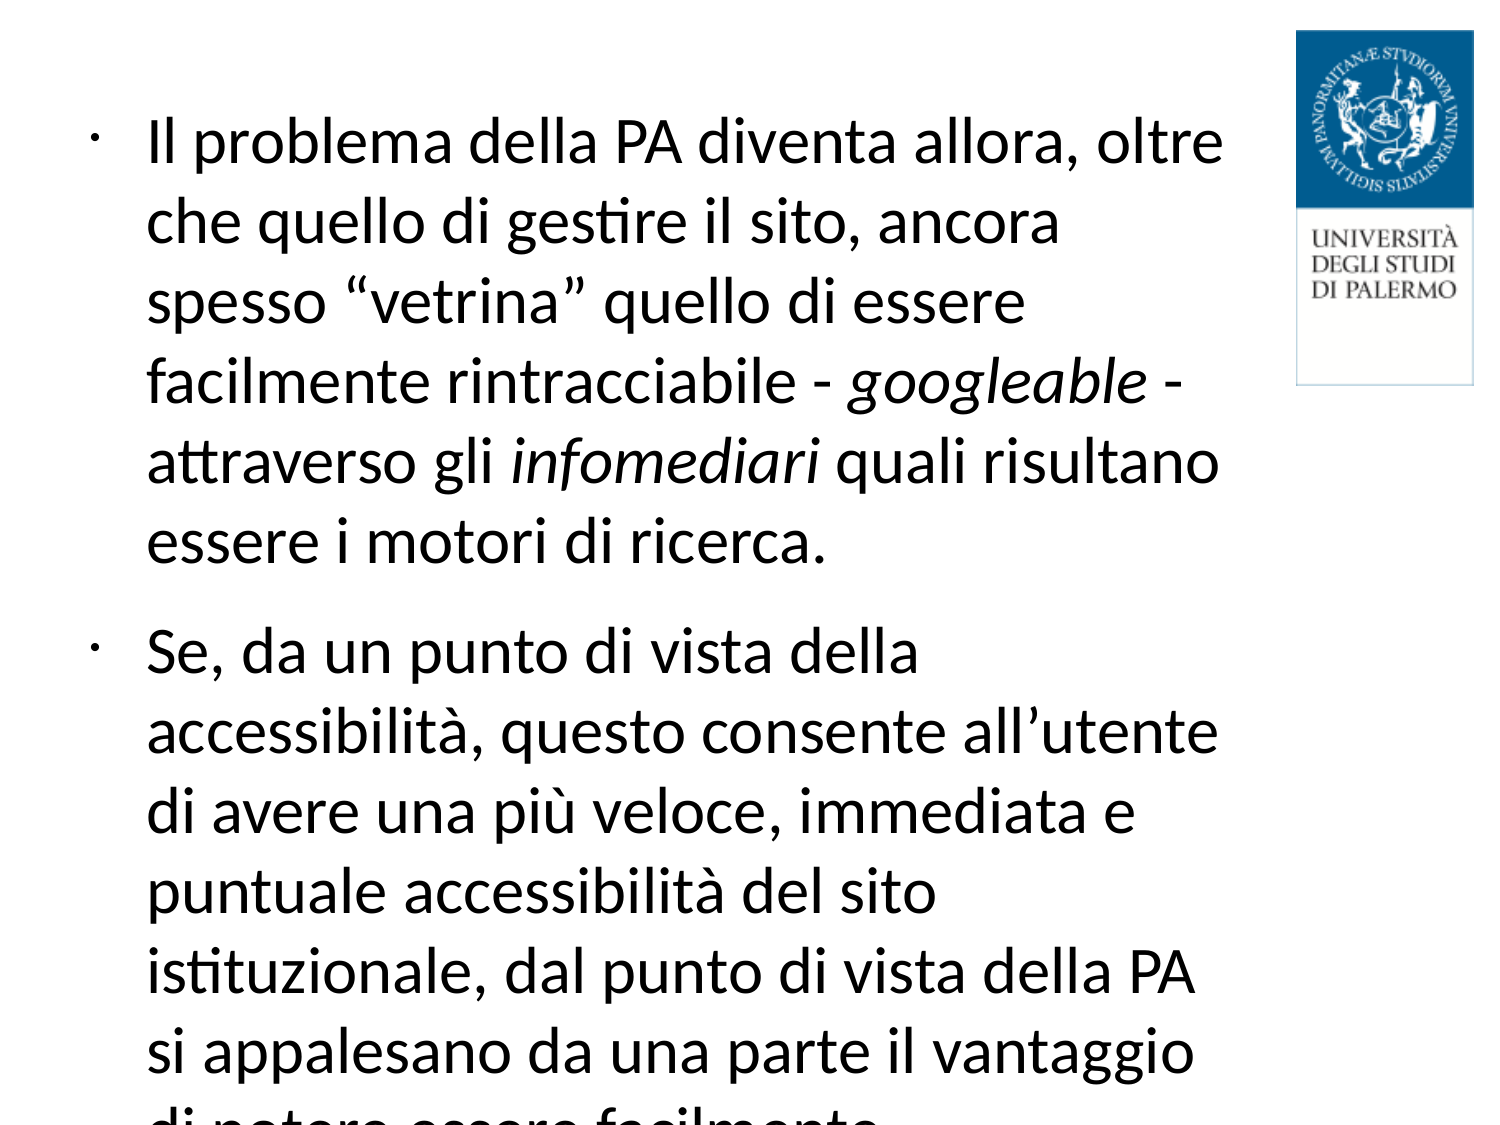

# Il problema della PA diventa allora, oltre che quello di gestire il sito, ancora spesso “vetrina” quello di essere facilmente rintracciabile - googleable - attraverso gli infomediari quali risultano essere i motori di ricerca.
Se, da un punto di vista della accessibilità, questo consente all’utente di avere una più veloce, immediata e puntuale accessibilità del sito istituzionale, dal punto di vista della PA si appalesano da una parte il vantaggio di potere essere facilmente rintracciabile fra chi necessita di entrare in contatto, ma, d’altra parte, una visibilità in cui controllo diventa vieppiù necessario, pena la declinazione di una immagine dell’ente e della sua amministrazione che viene inevitabilmente e comunque costruita dall’utente proprio in ragione del fatto che più facilmente può accedere al sito